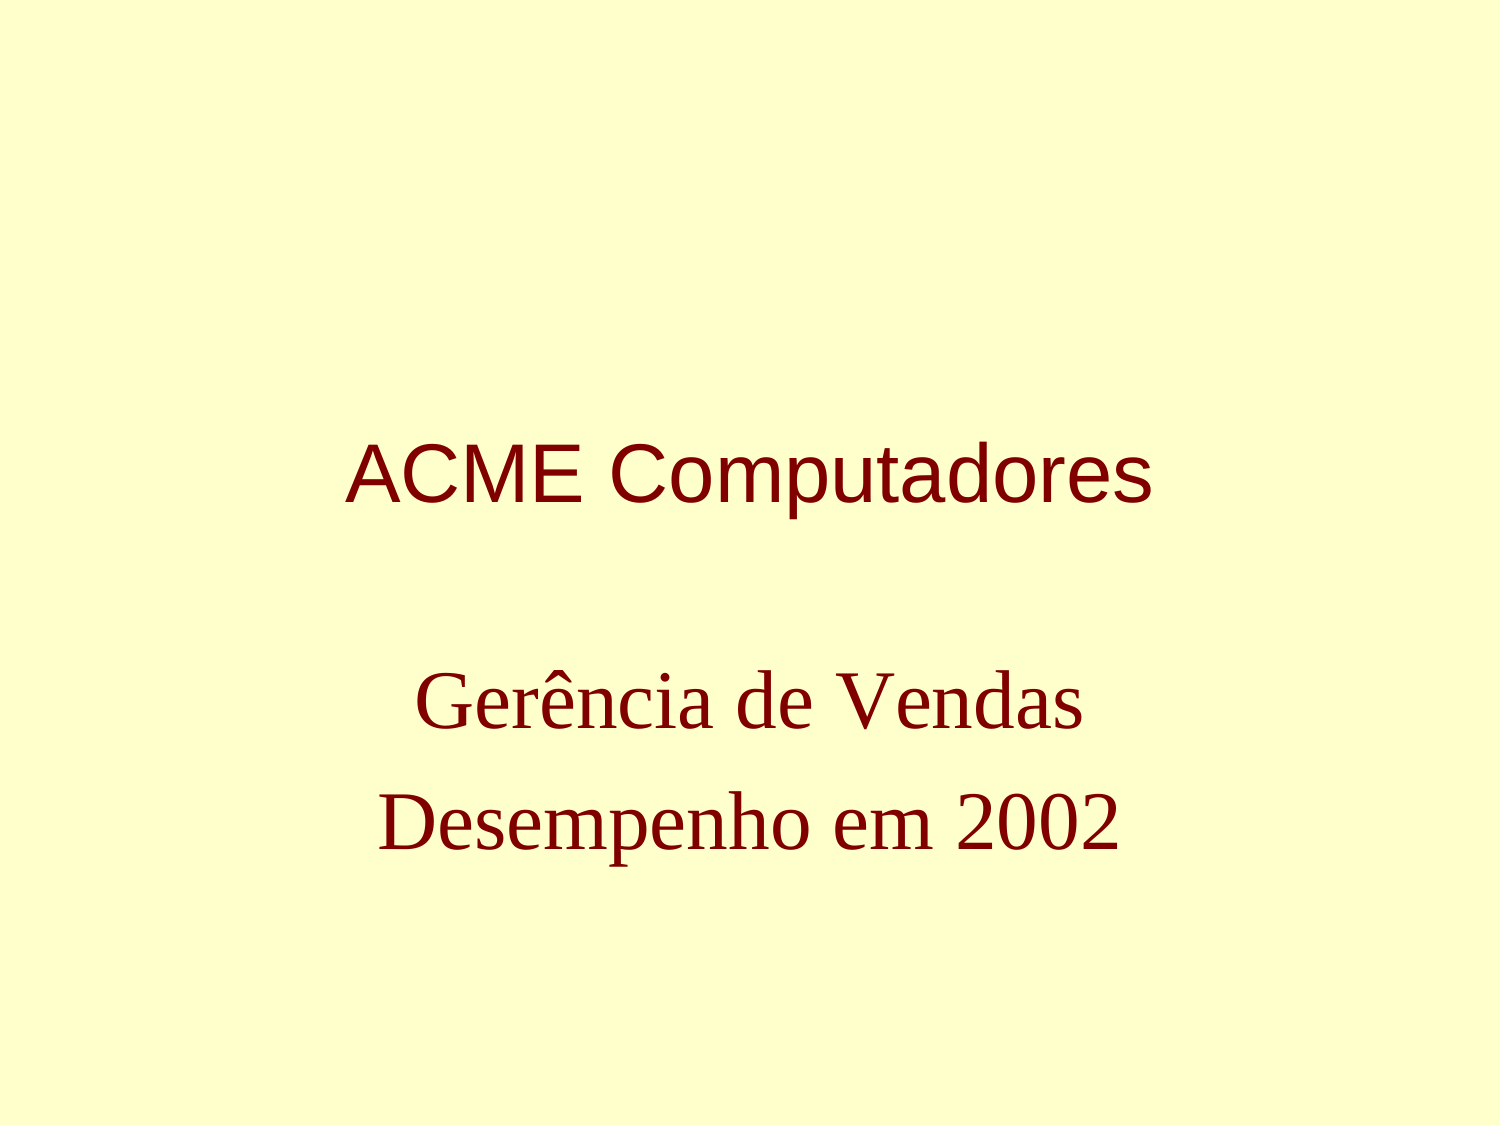

# ACME Computadores
Gerência de Vendas
Desempenho em 2002